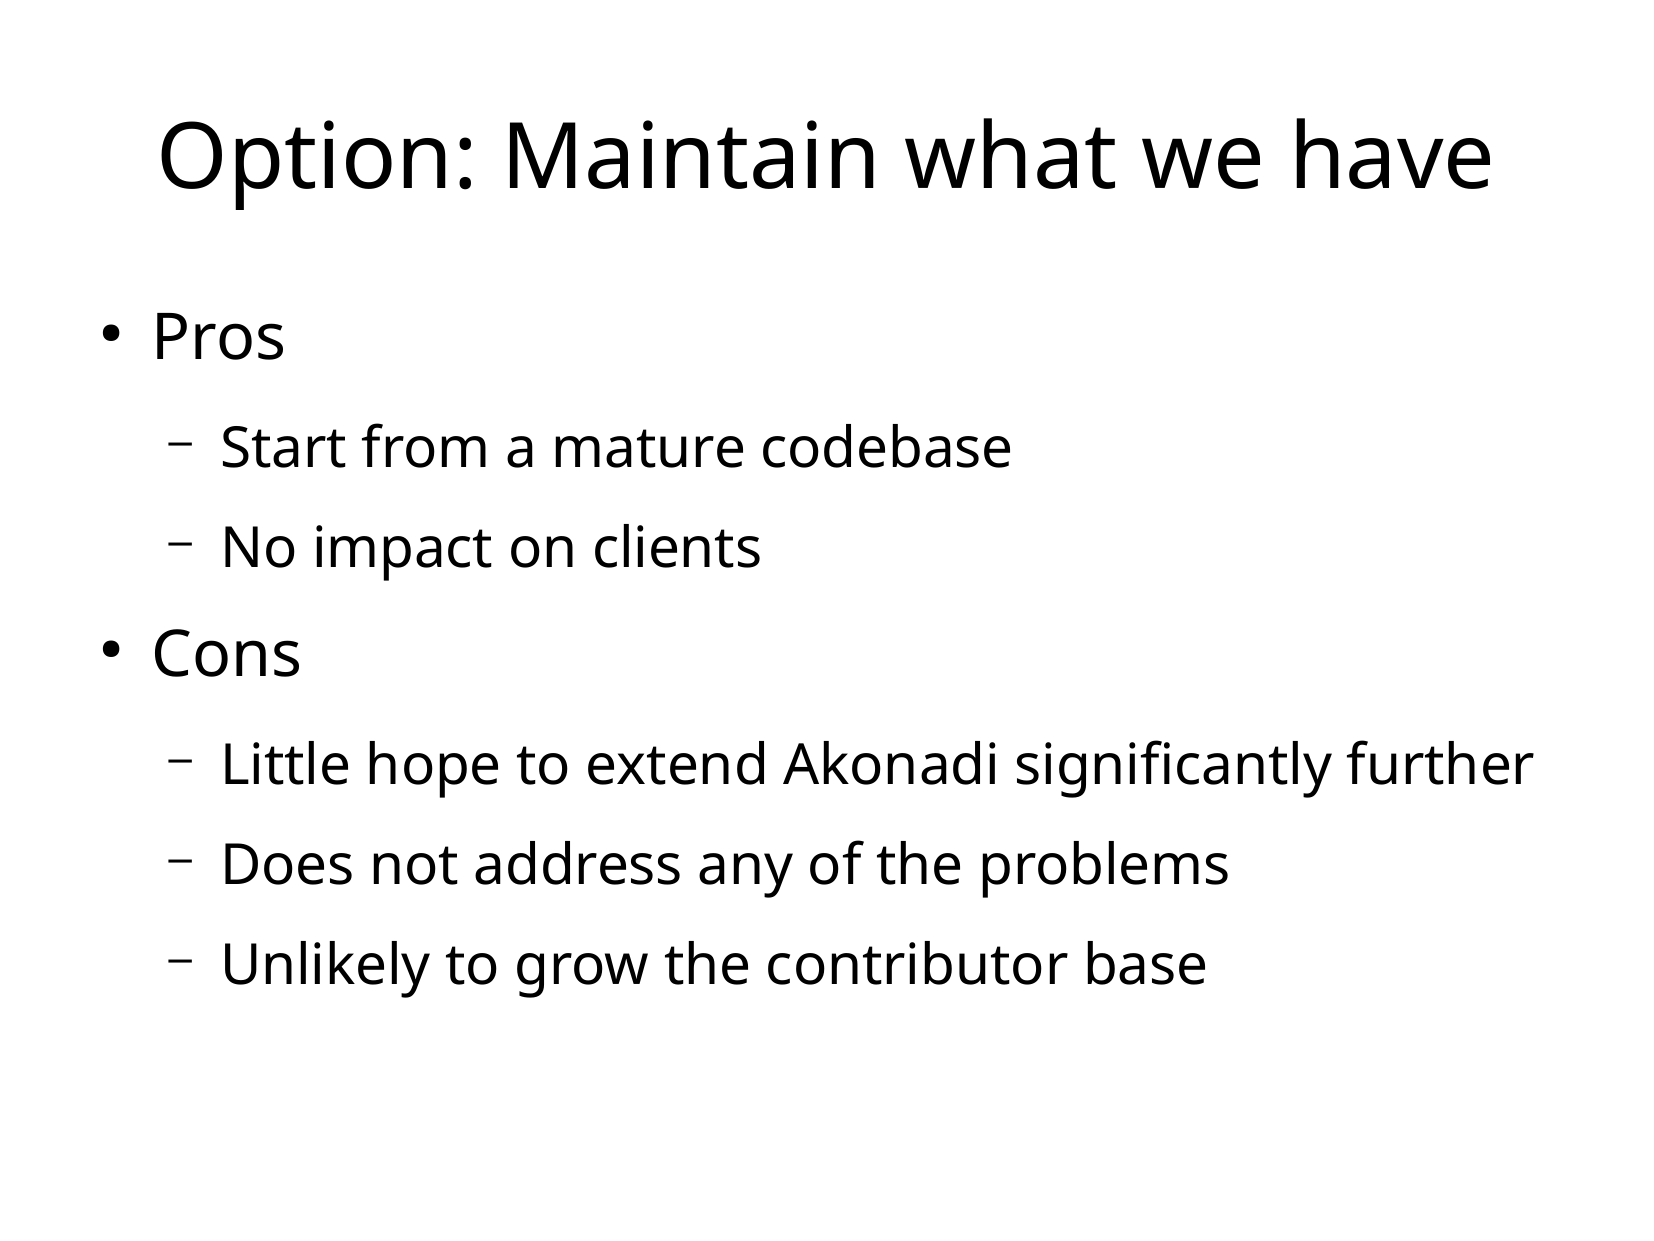

# Option: Maintain what we have
Pros
Start from a mature codebase
No impact on clients
Cons
Little hope to extend Akonadi significantly further
Does not address any of the problems
Unlikely to grow the contributor base